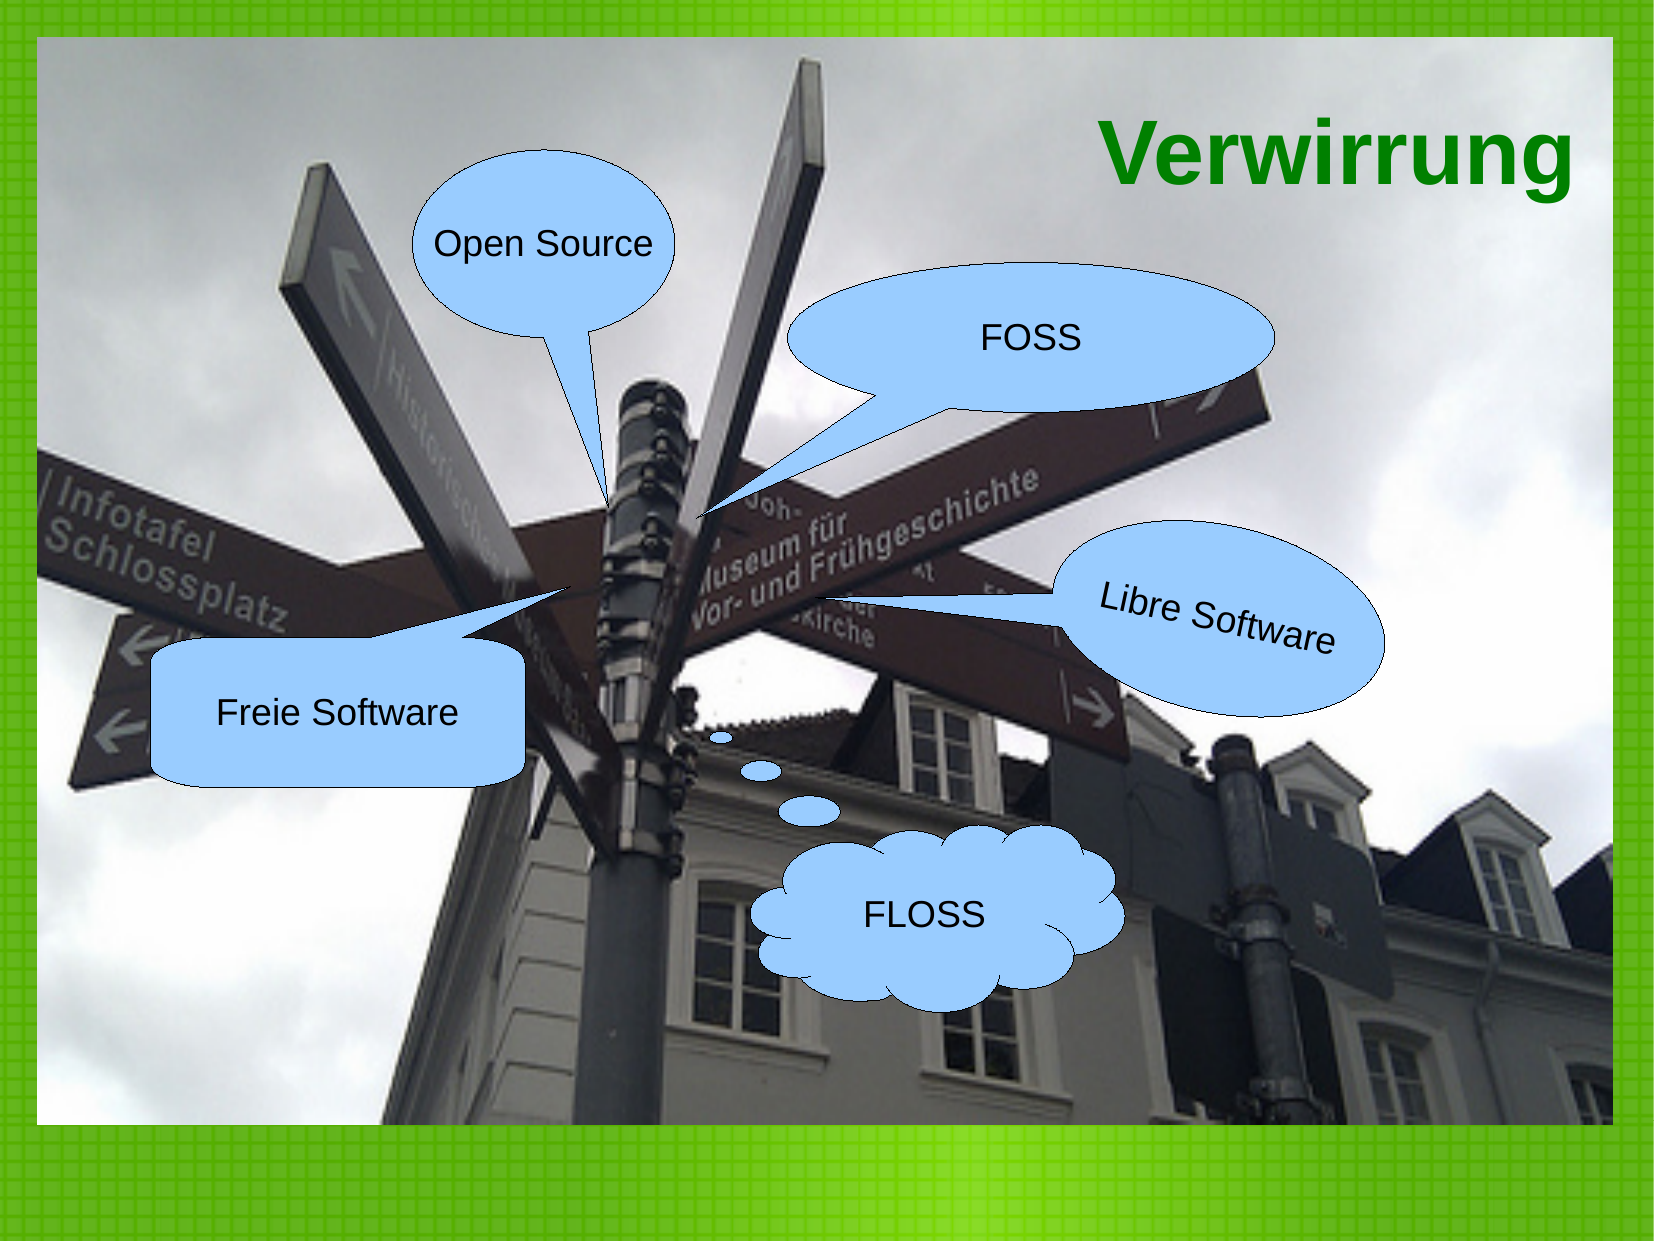

# Verwirrung
Open Source
FOSS
Libre Software
Freie Software
FLOSS